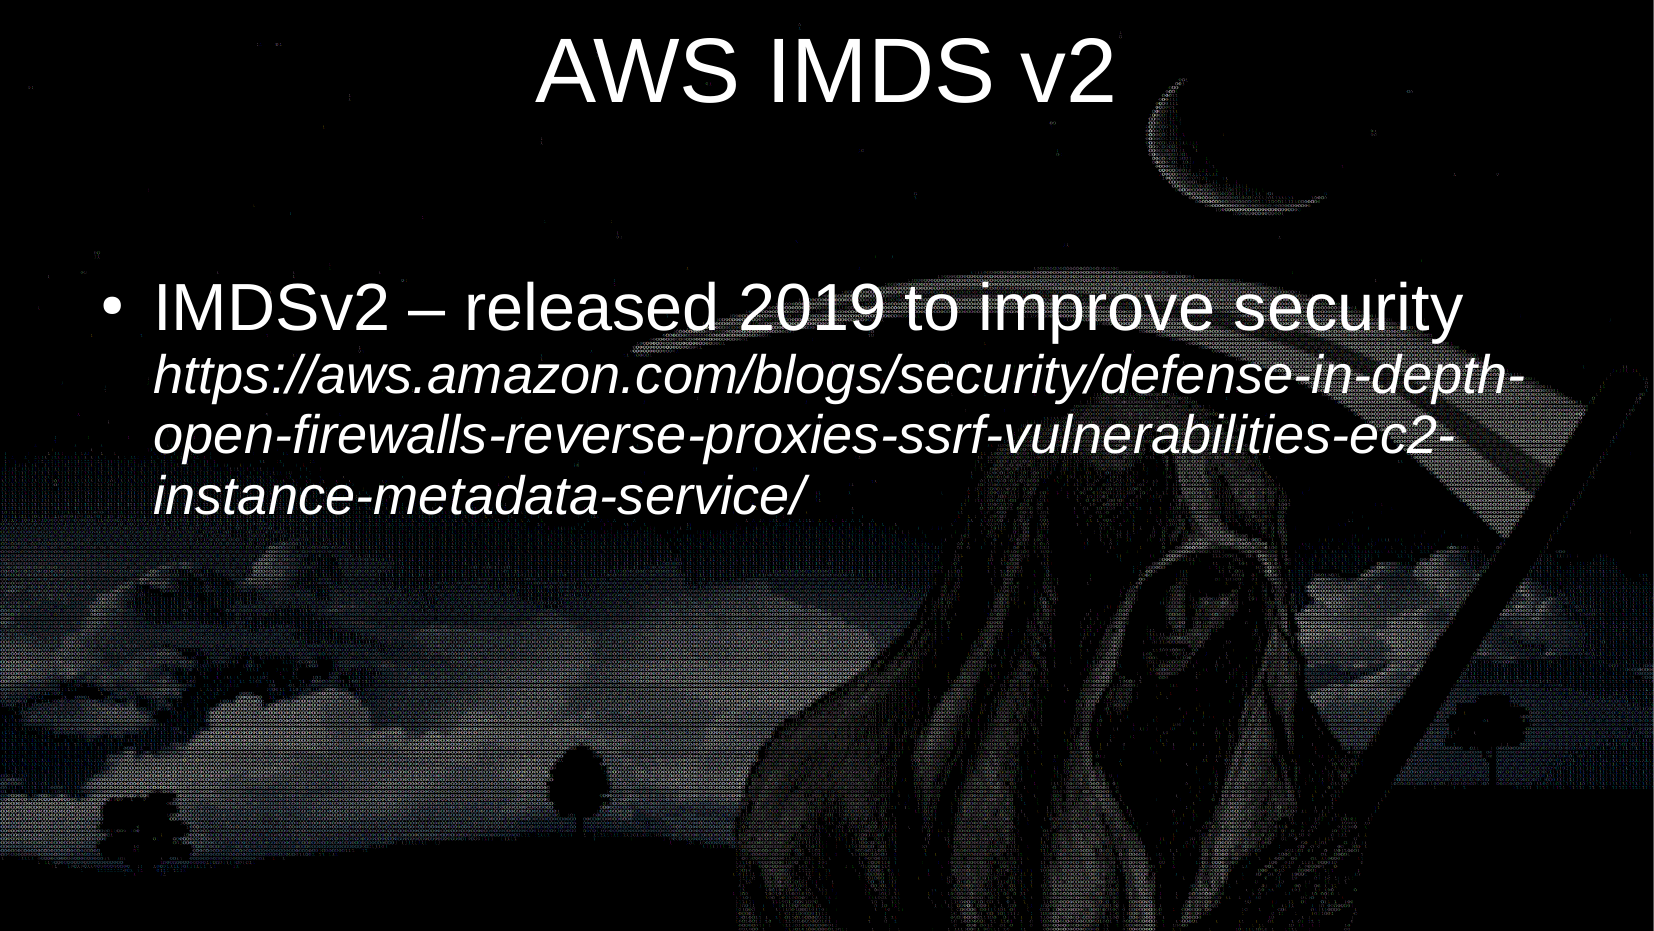

# AWS IMDS v2
IMDSv2 – released 2019 to improve security
https://aws.amazon.com/blogs/security/defense-in-depth-open-firewalls-reverse-proxies-ssrf-vulnerabilities-ec2-instance-metadata-service/